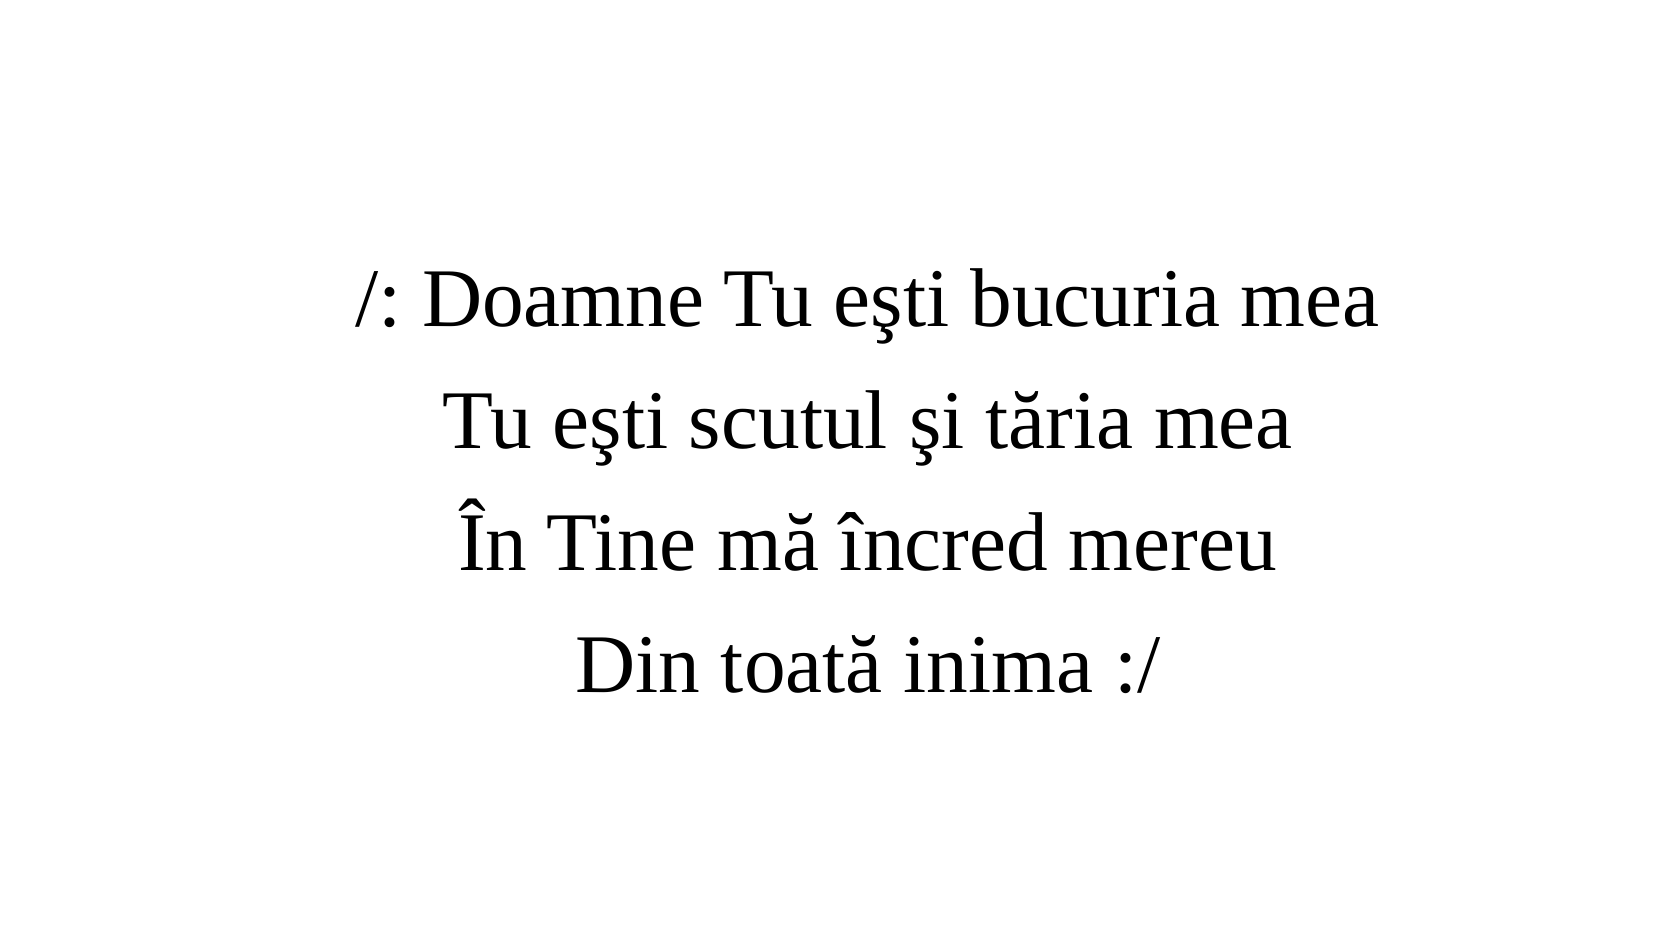

# /: Doamne Tu eşti bucuria mea
Tu eşti scutul şi tăria mea
În Tine mă încred mereu
Din toată inima :/